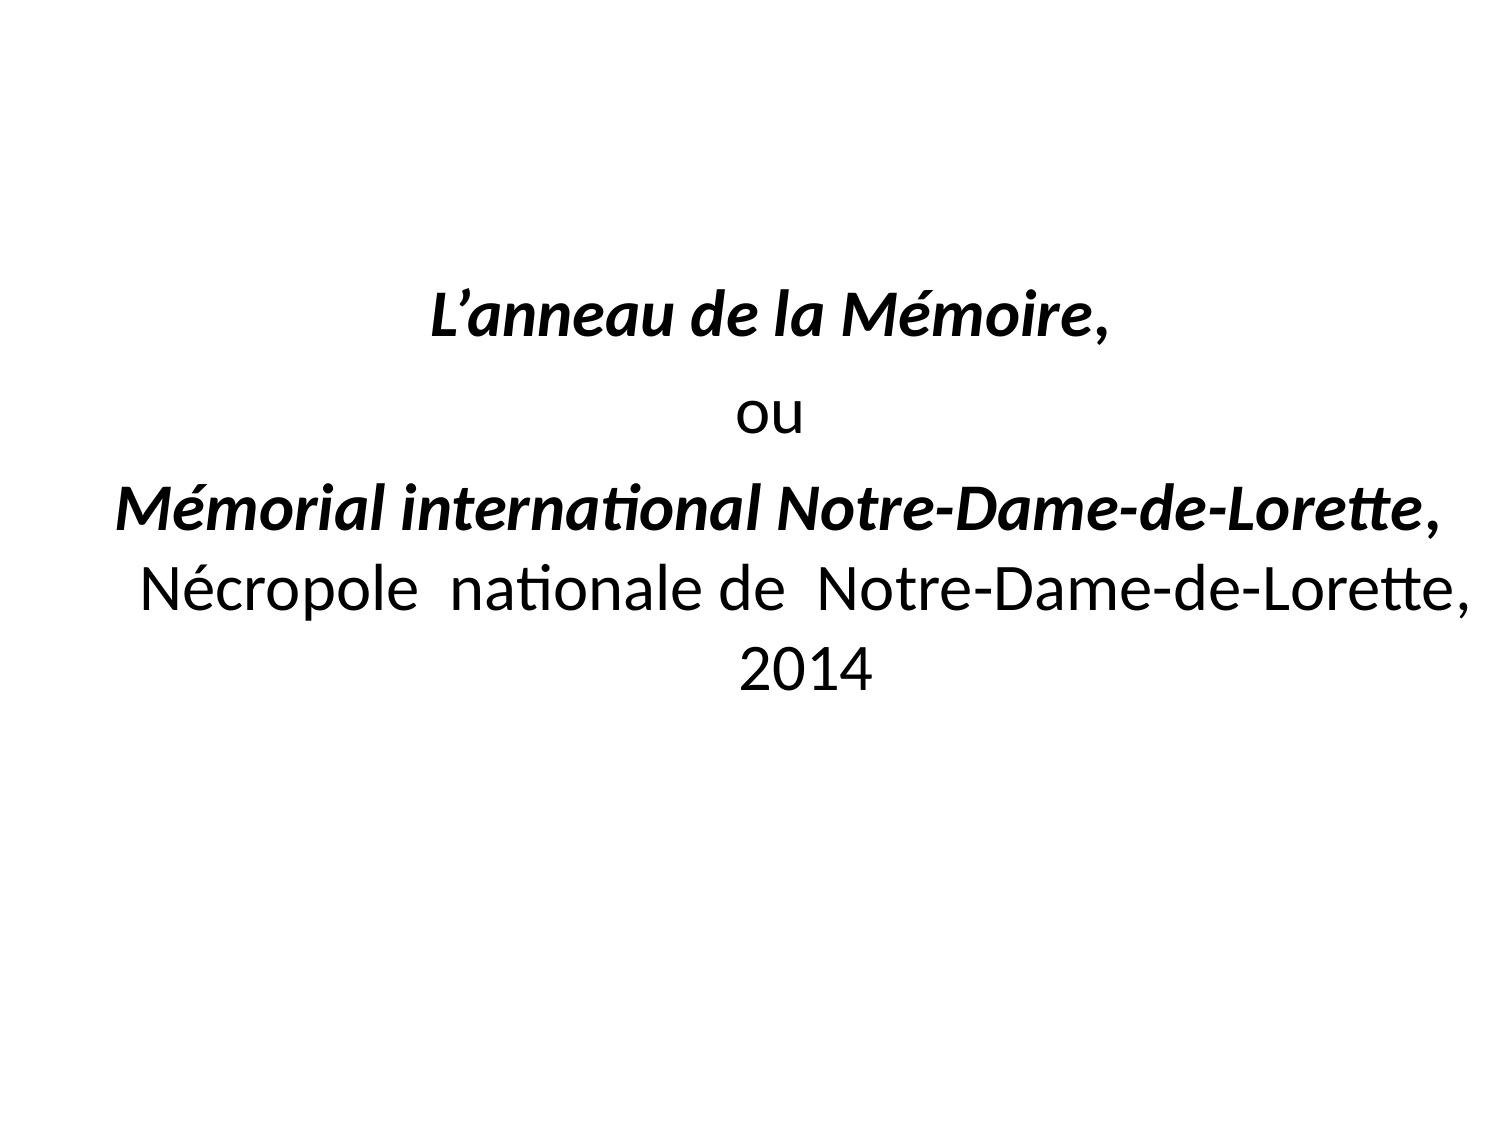

# L’anneau de la Mémoire,
ou
Mémorial international Notre-Dame-de-Lorette, Nécropole nationale de Notre-Dame-de-Lorette, 2014